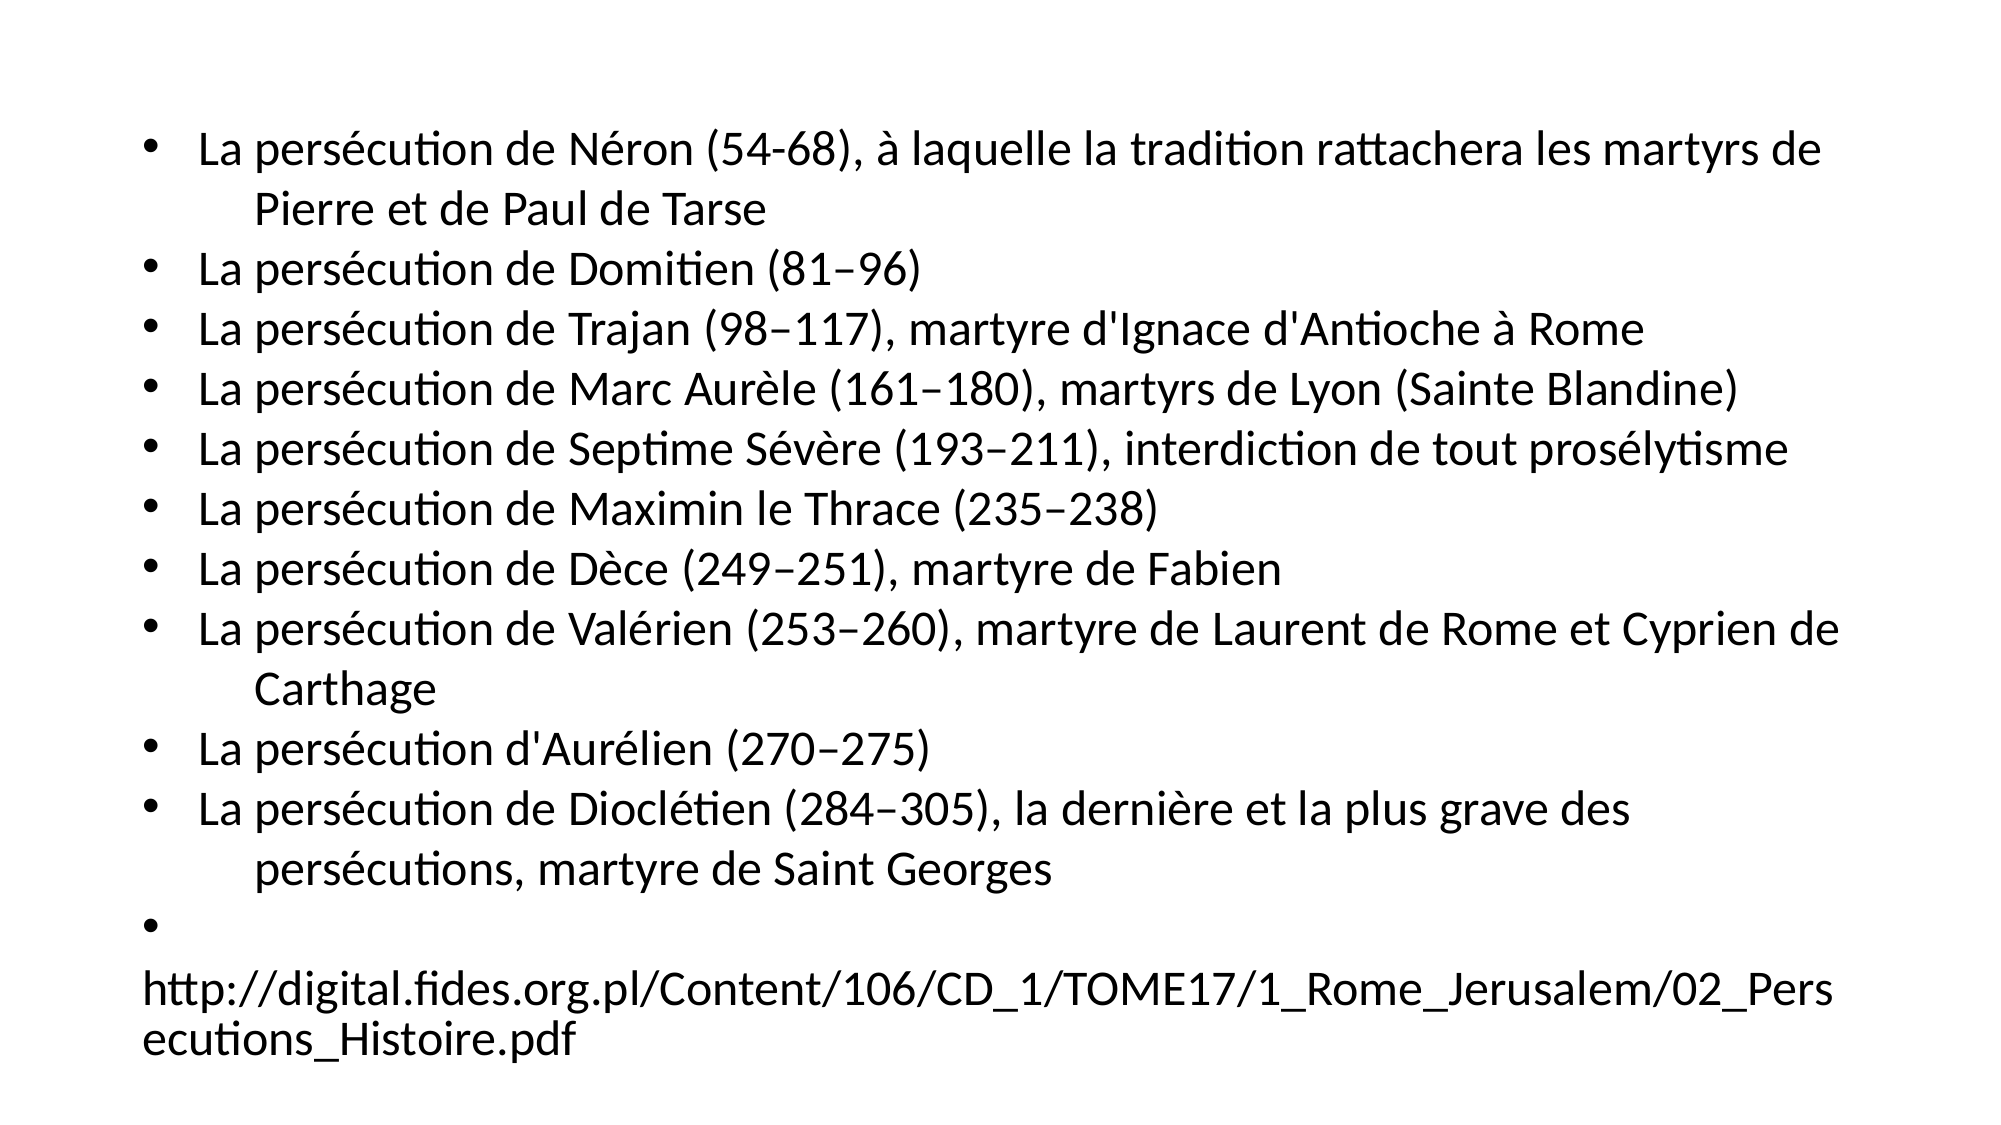

La persécution de Néron (54-68), à laquelle la tradition rattachera les martyrs de Pierre et de Paul de Tarse
La persécution de Domitien (81–96)
La persécution de Trajan (98–117), martyre d'Ignace d'Antioche à Rome
La persécution de Marc Aurèle (161–180), martyrs de Lyon (Sainte Blandine)
La persécution de Septime Sévère (193–211), interdiction de tout prosélytisme
La persécution de Maximin le Thrace (235–238)
La persécution de Dèce (249–251), martyre de Fabien
La persécution de Valérien (253–260), martyre de Laurent de Rome et Cyprien de Carthage
La persécution d'Aurélien (270–275)
La persécution de Dioclétien (284–305), la dernière et la plus grave des persécutions, martyre de Saint Georges
http://digital.fides.org.pl/Content/106/CD_1/TOME17/1_Rome_Jerusalem/02_Persecutions_Histoire.pdf